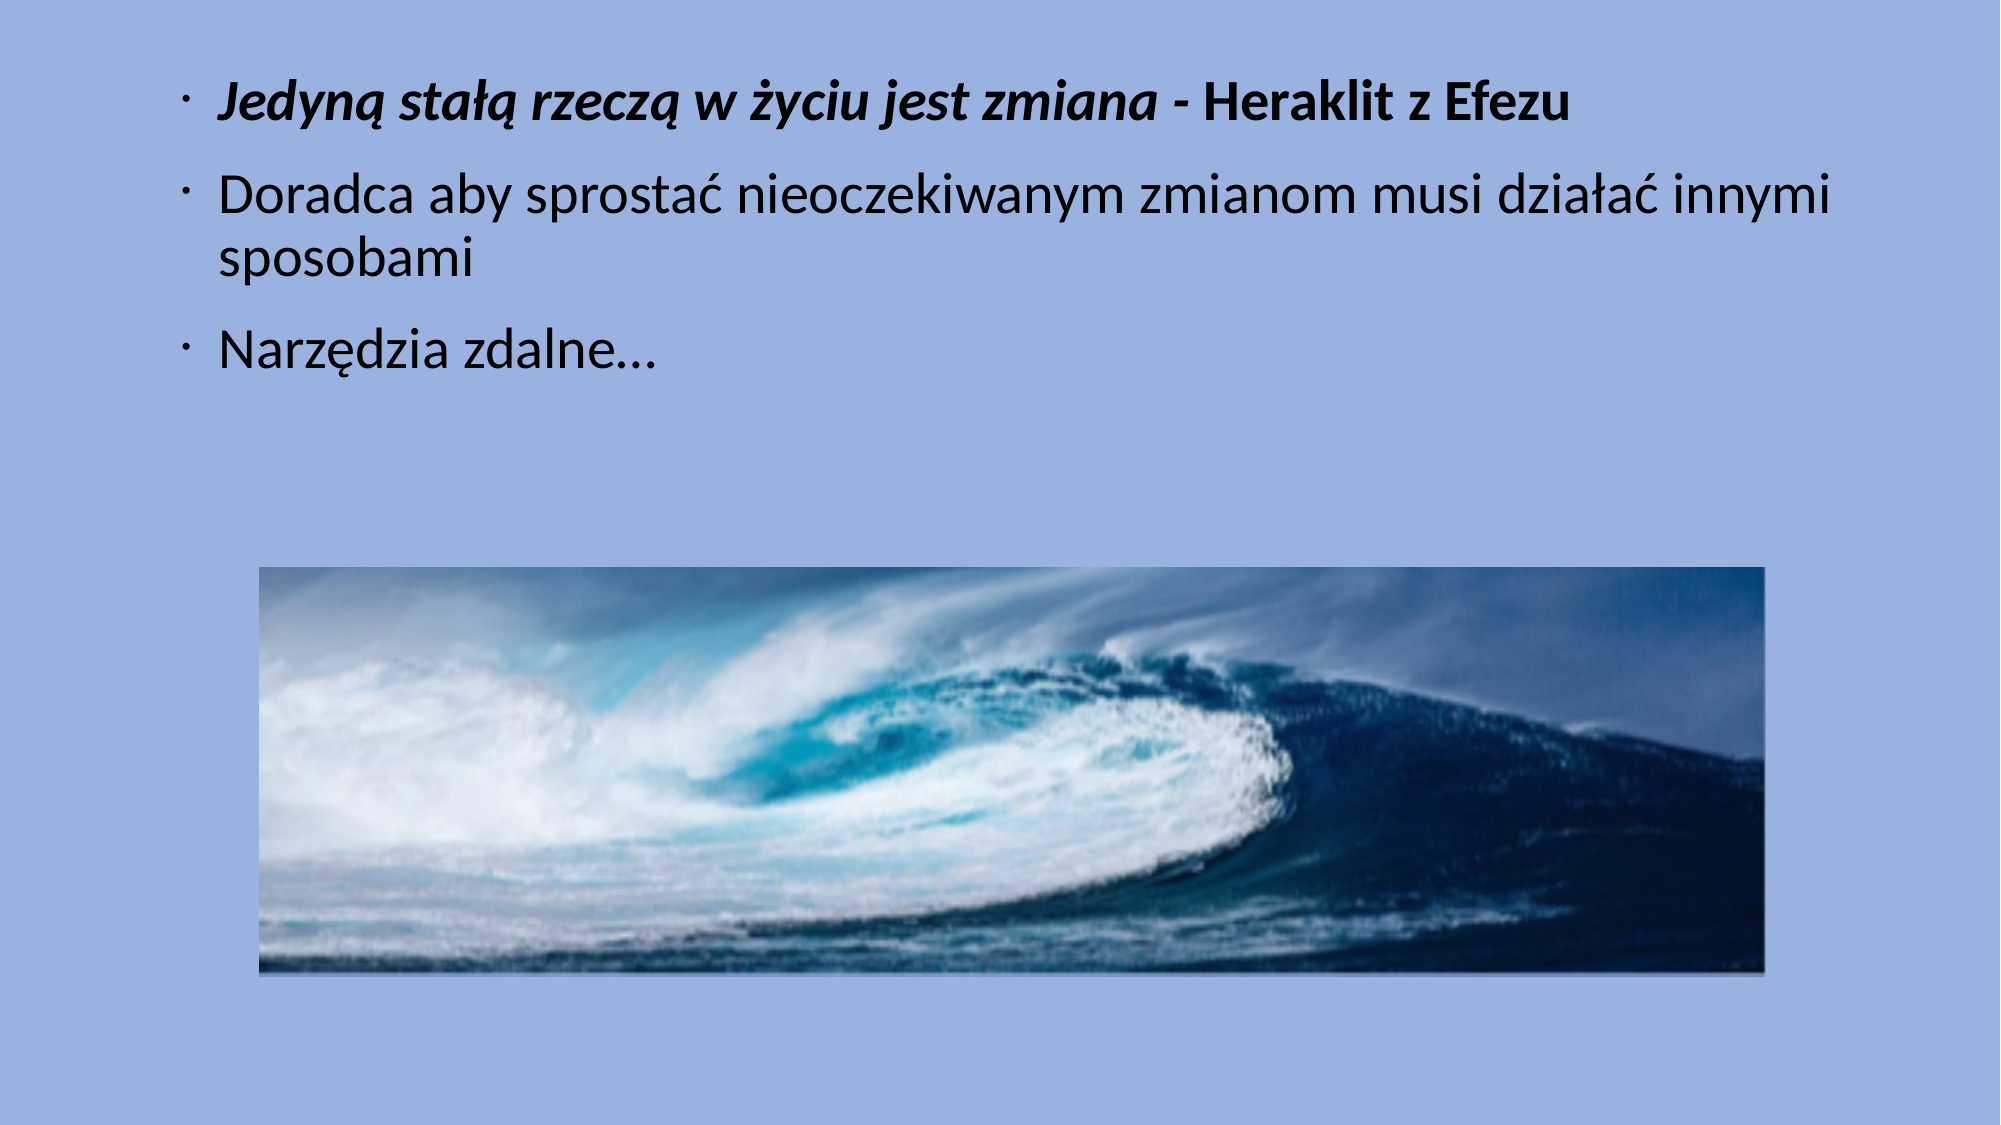

# Jedyną stałą rzeczą w życiu jest zmiana - Heraklit z Efezu
Doradca aby sprostać nieoczekiwanym zmianom musi działać innymi sposobami
Narzędzia zdalne…